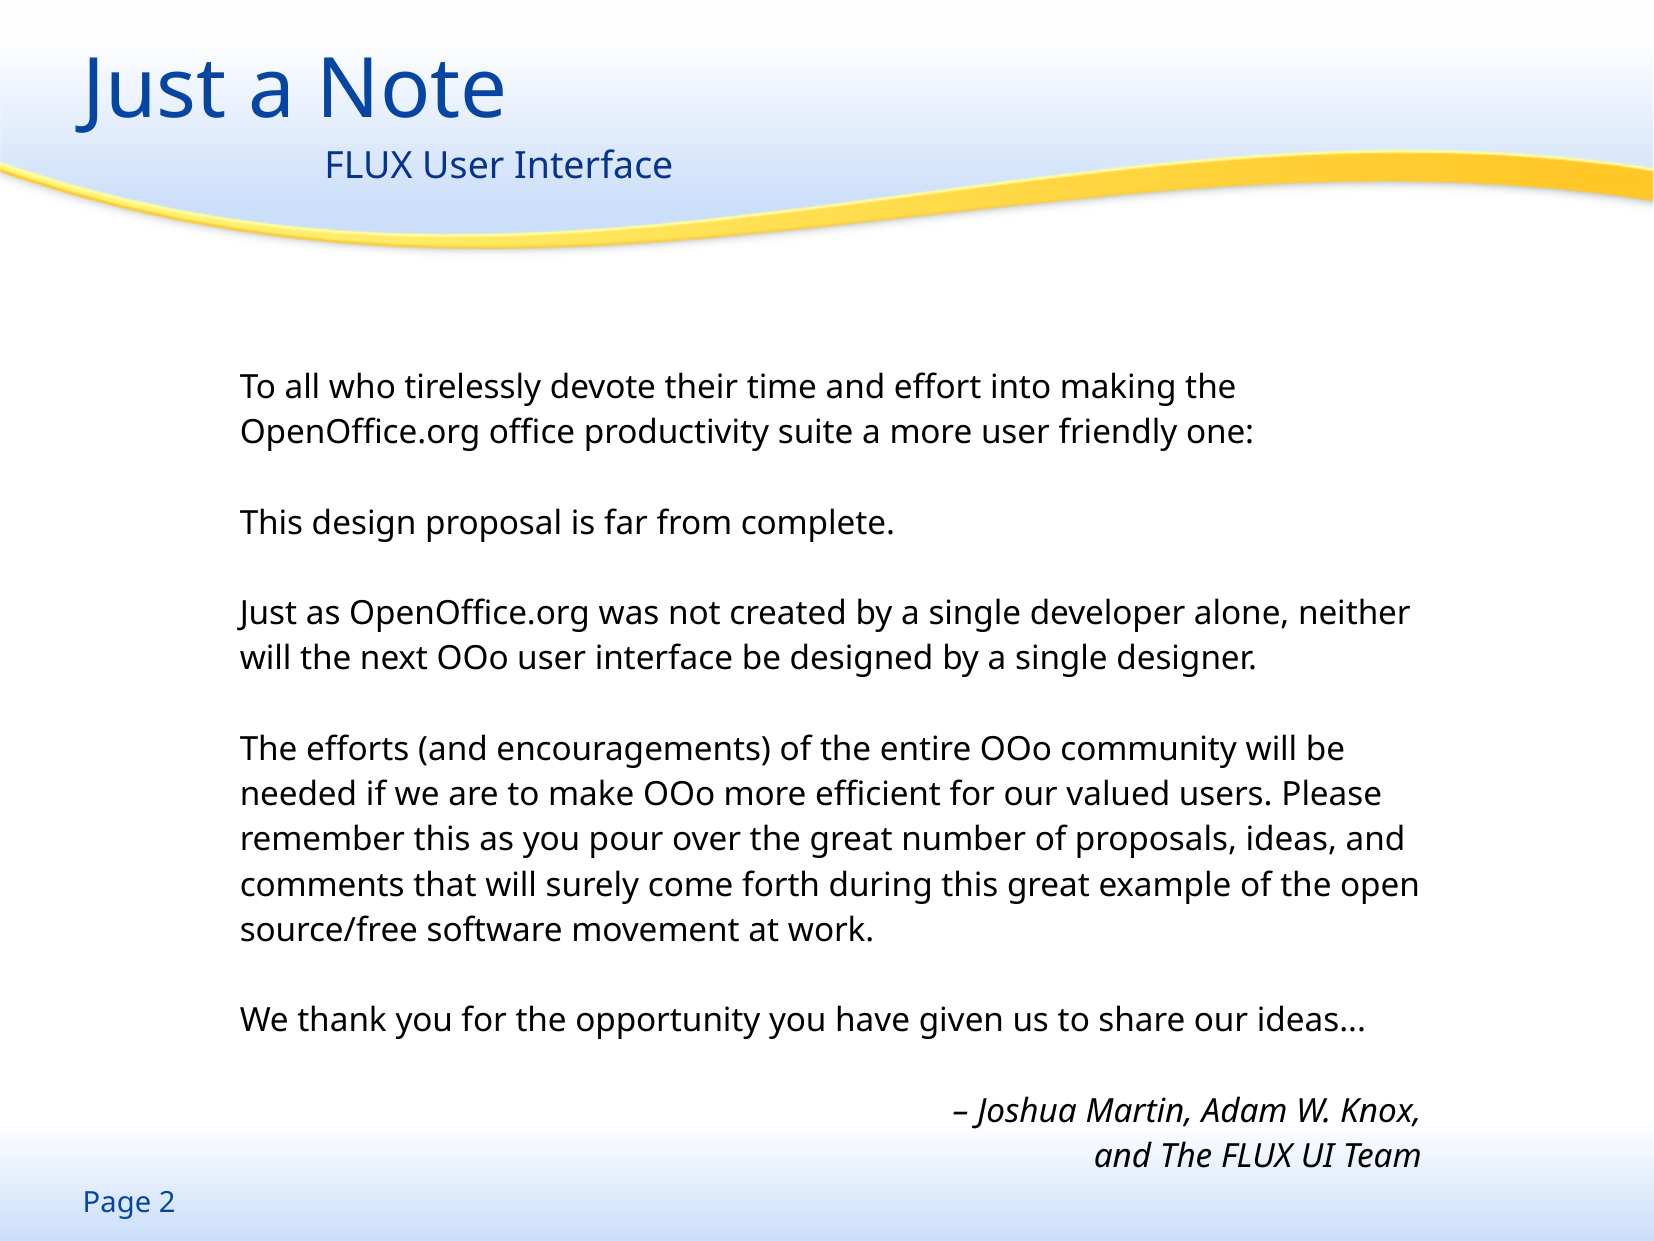

# Just a Note
FLUX User Interface
To all who tirelessly devote their time and effort into making the OpenOffice.org office productivity suite a more user friendly one:
This design proposal is far from complete.
Just as OpenOffice.org was not created by a single developer alone, neither will the next OOo user interface be designed by a single designer.
The efforts (and encouragements) of the entire OOo community will be needed if we are to make OOo more efficient for our valued users. Please remember this as you pour over the great number of proposals, ideas, and comments that will surely come forth during this great example of the open source/free software movement at work.
We thank you for the opportunity you have given us to share our ideas...
– Joshua Martin, Adam W. Knox,
and The FLUX UI Team
2